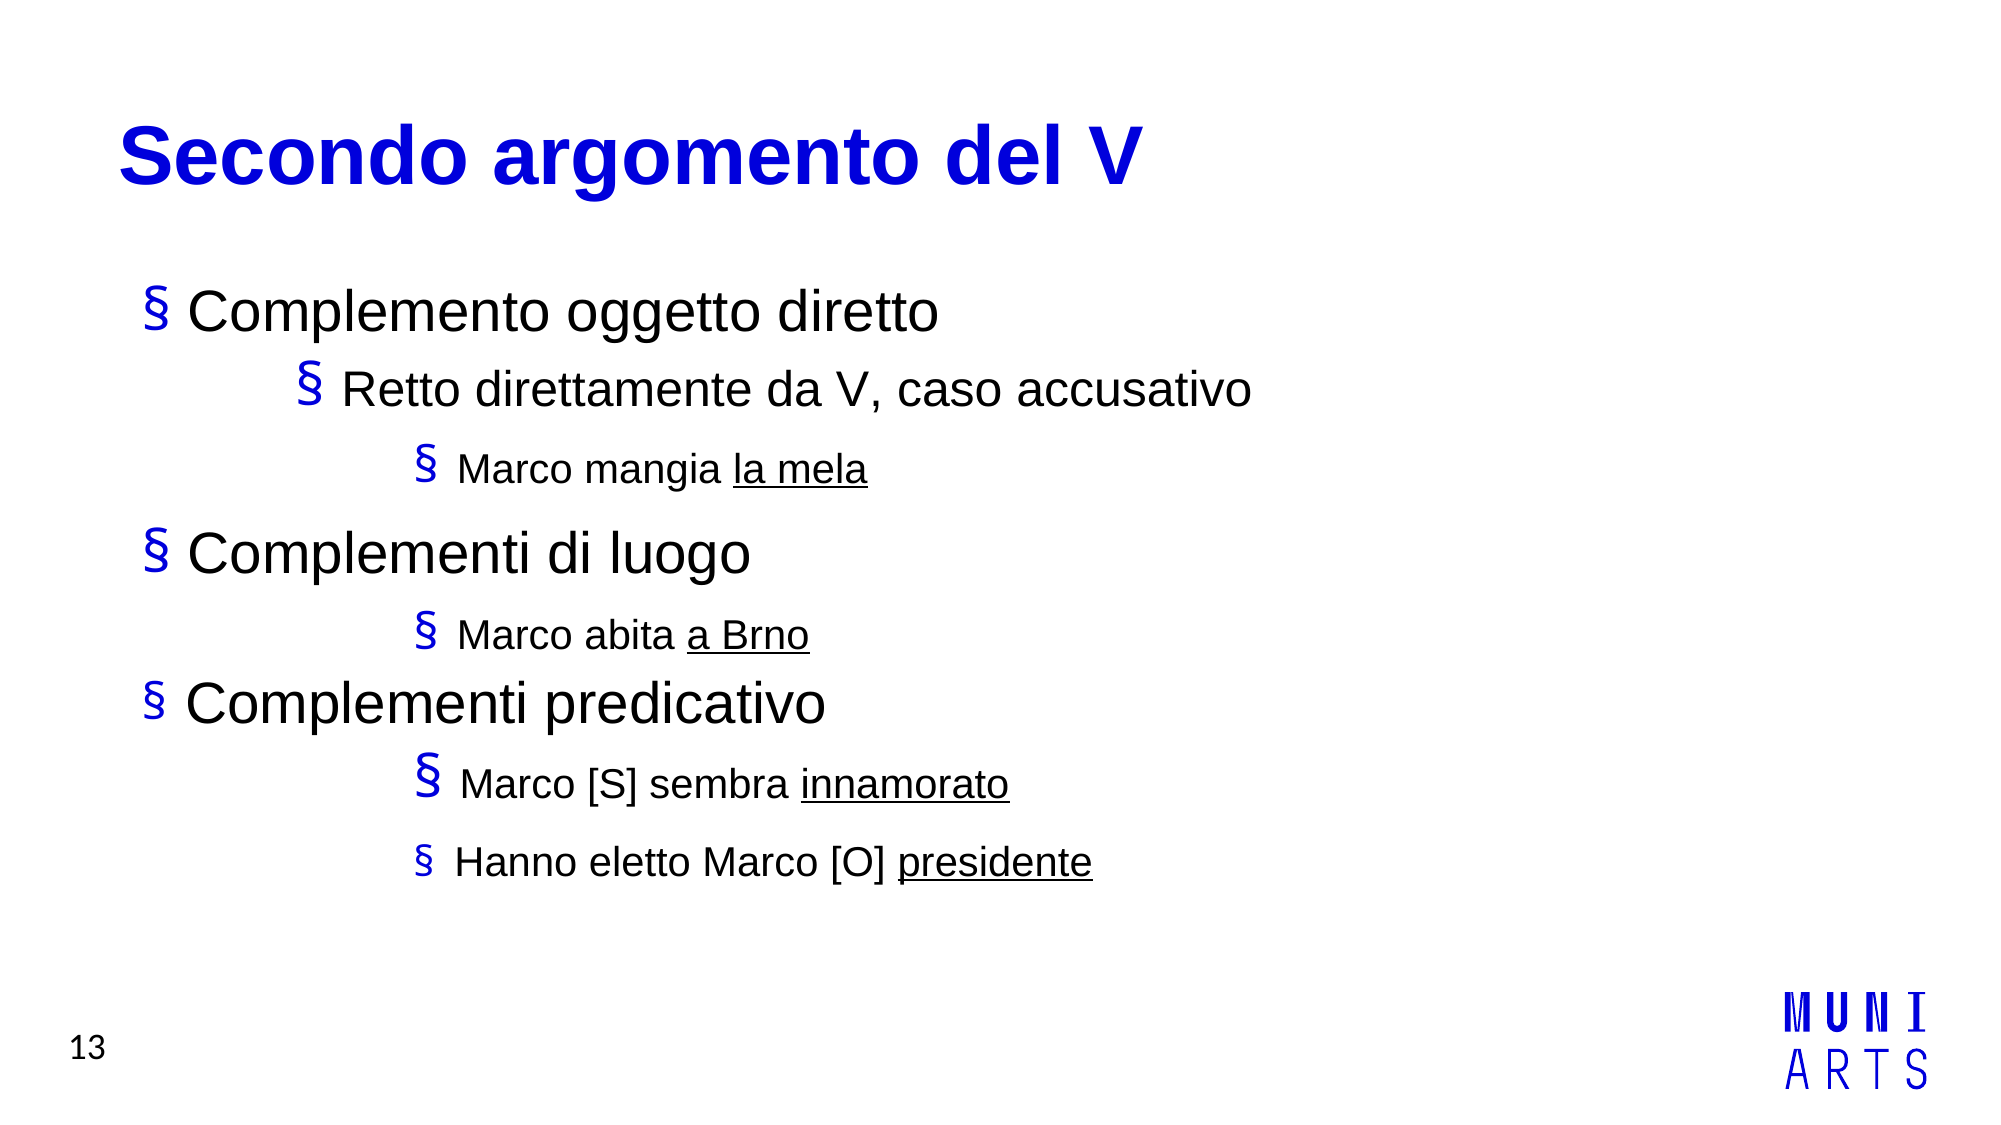

# Secondo argomento del V
 Complemento oggetto diretto
 Retto direttamente da V, caso accusativo
 Marco mangia la mela
 Complementi di luogo
 Marco abita a Brno
 Complementi predicativo
 Marco [S] sembra innamorato
 Hanno eletto Marco [O] presidente
13